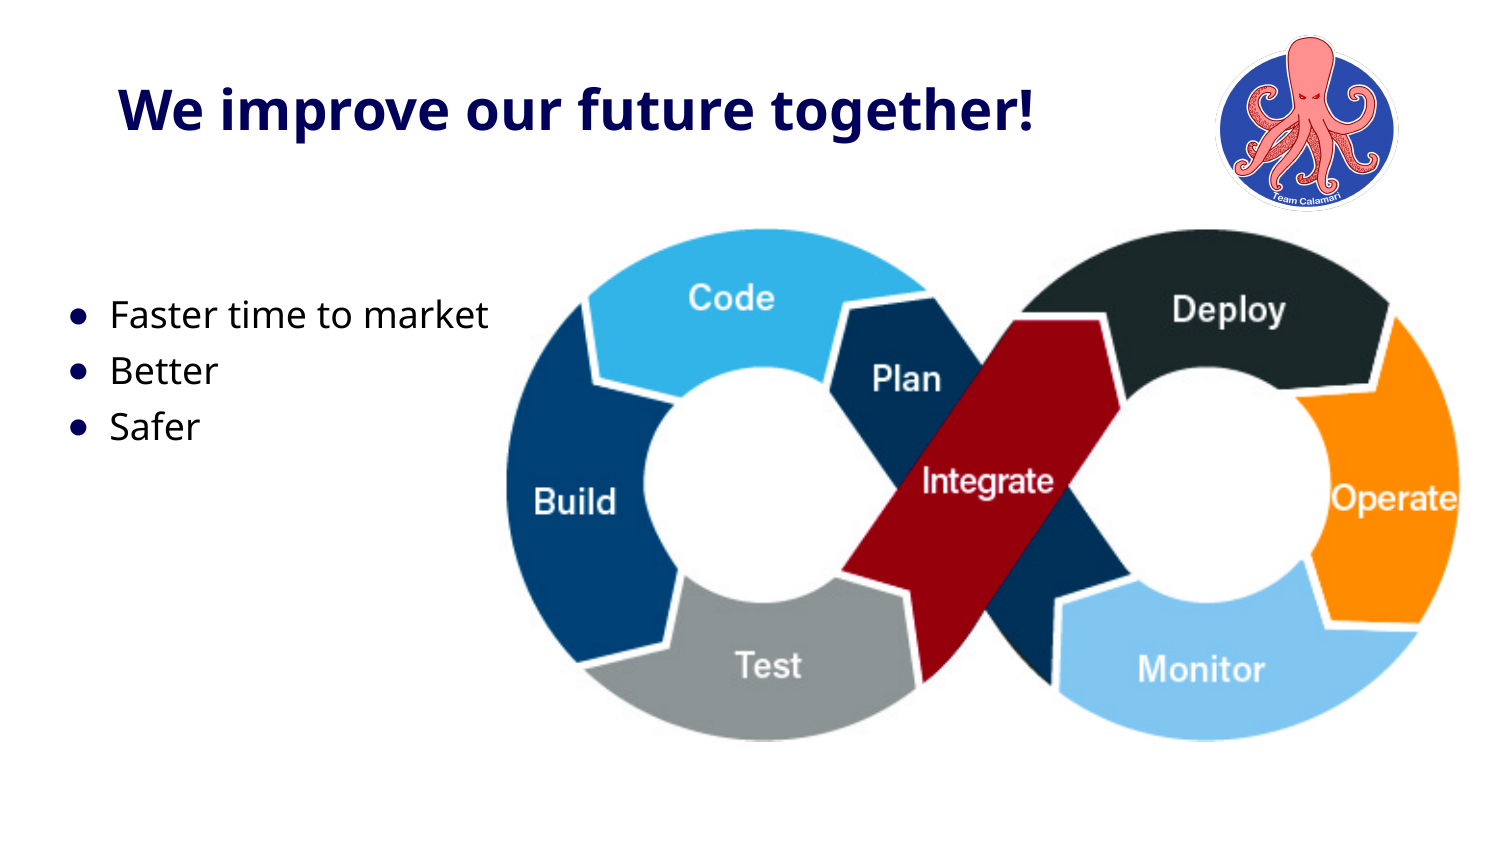

# We improve our future together!
Faster time to market
Better
Safer